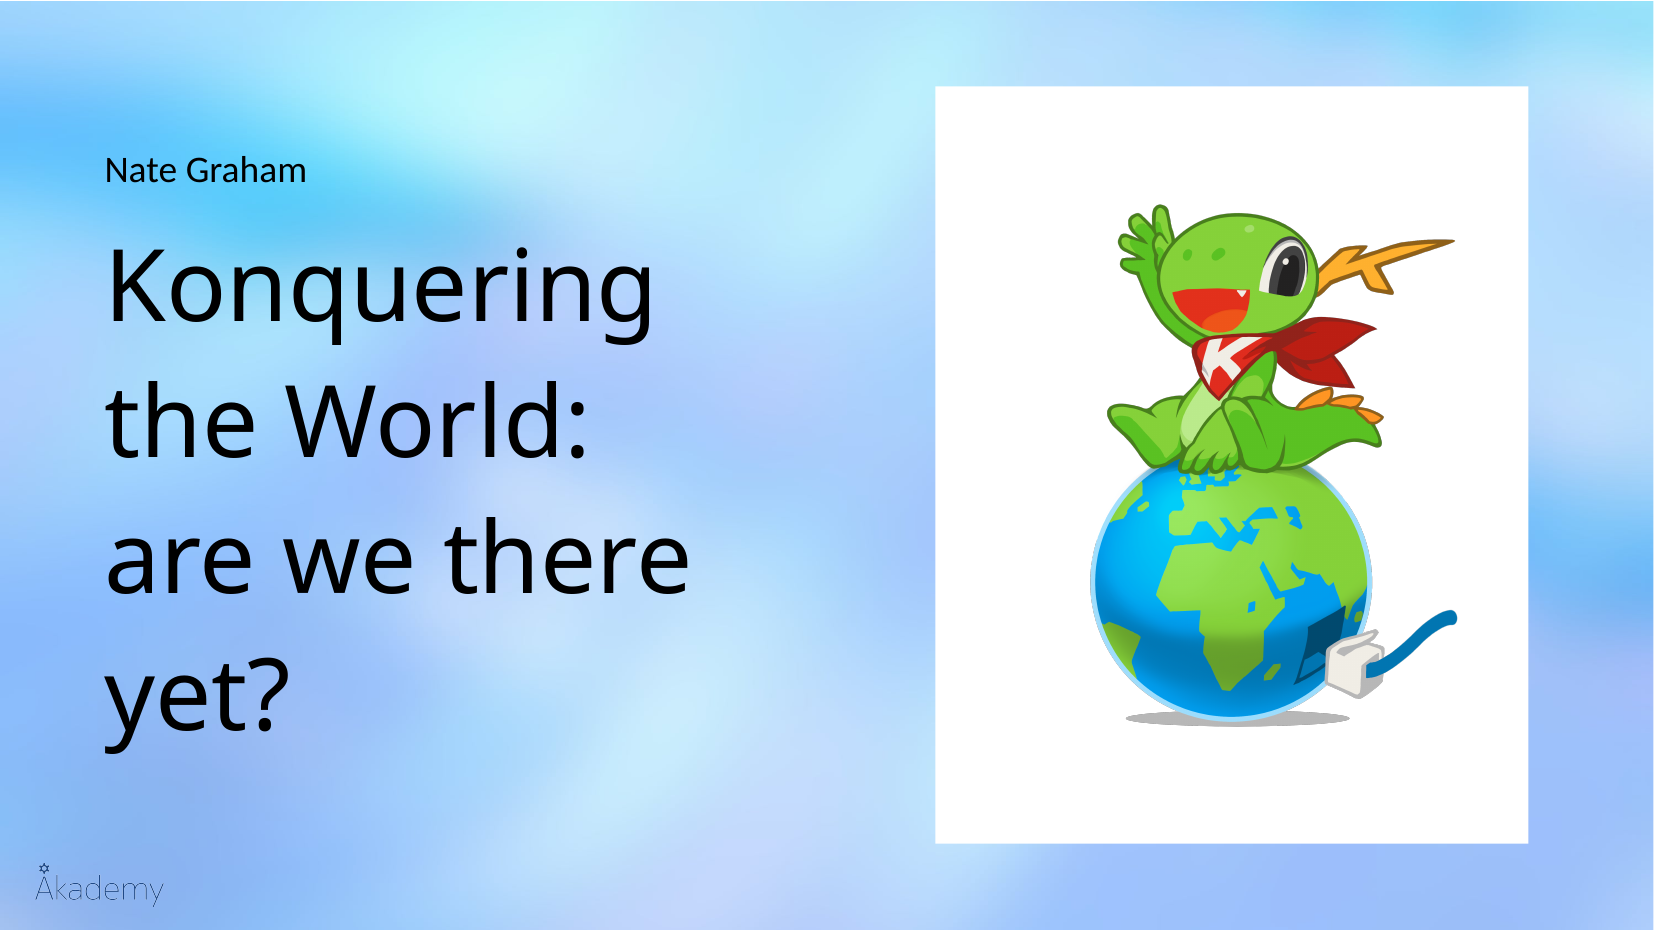

Nate Graham
Konquering the World: are we there yet?